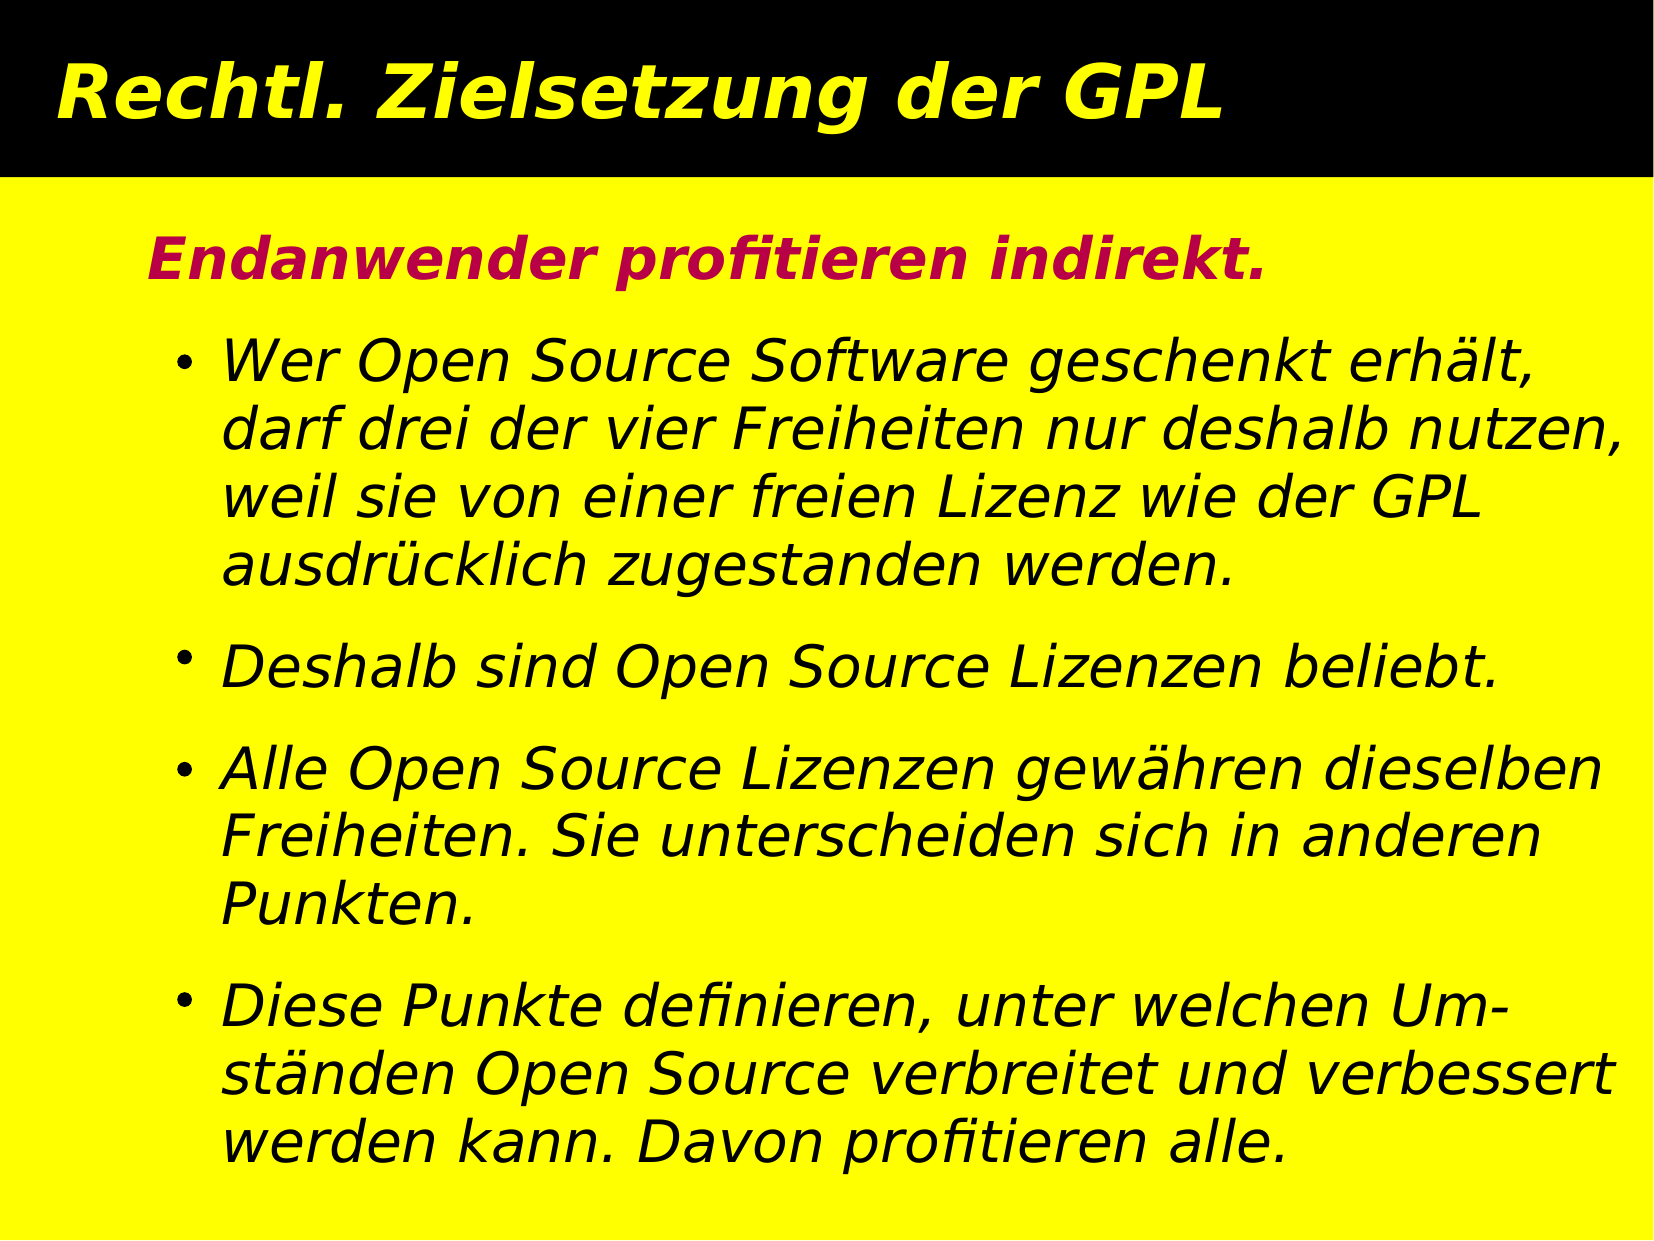

Rechtl. Zielsetzung der GPL
Endanwender profitieren indirekt.
	Wer Open Source Software geschenkt erhält,
	darf drei der vier Freiheiten nur deshalb nutzen,
	weil sie von einer freien Lizenz wie der GPL
	ausdrücklich zugestanden werden.
	Deshalb sind Open Source Lizenzen beliebt.
	Alle Open Source Lizenzen gewähren dieselben
	Freiheiten. Sie unterscheiden sich in anderen
	Punkten.
	Diese Punkte definieren, unter welchen Um-
	ständen Open Source verbreitet und verbessert
	werden kann. Davon profitieren alle.